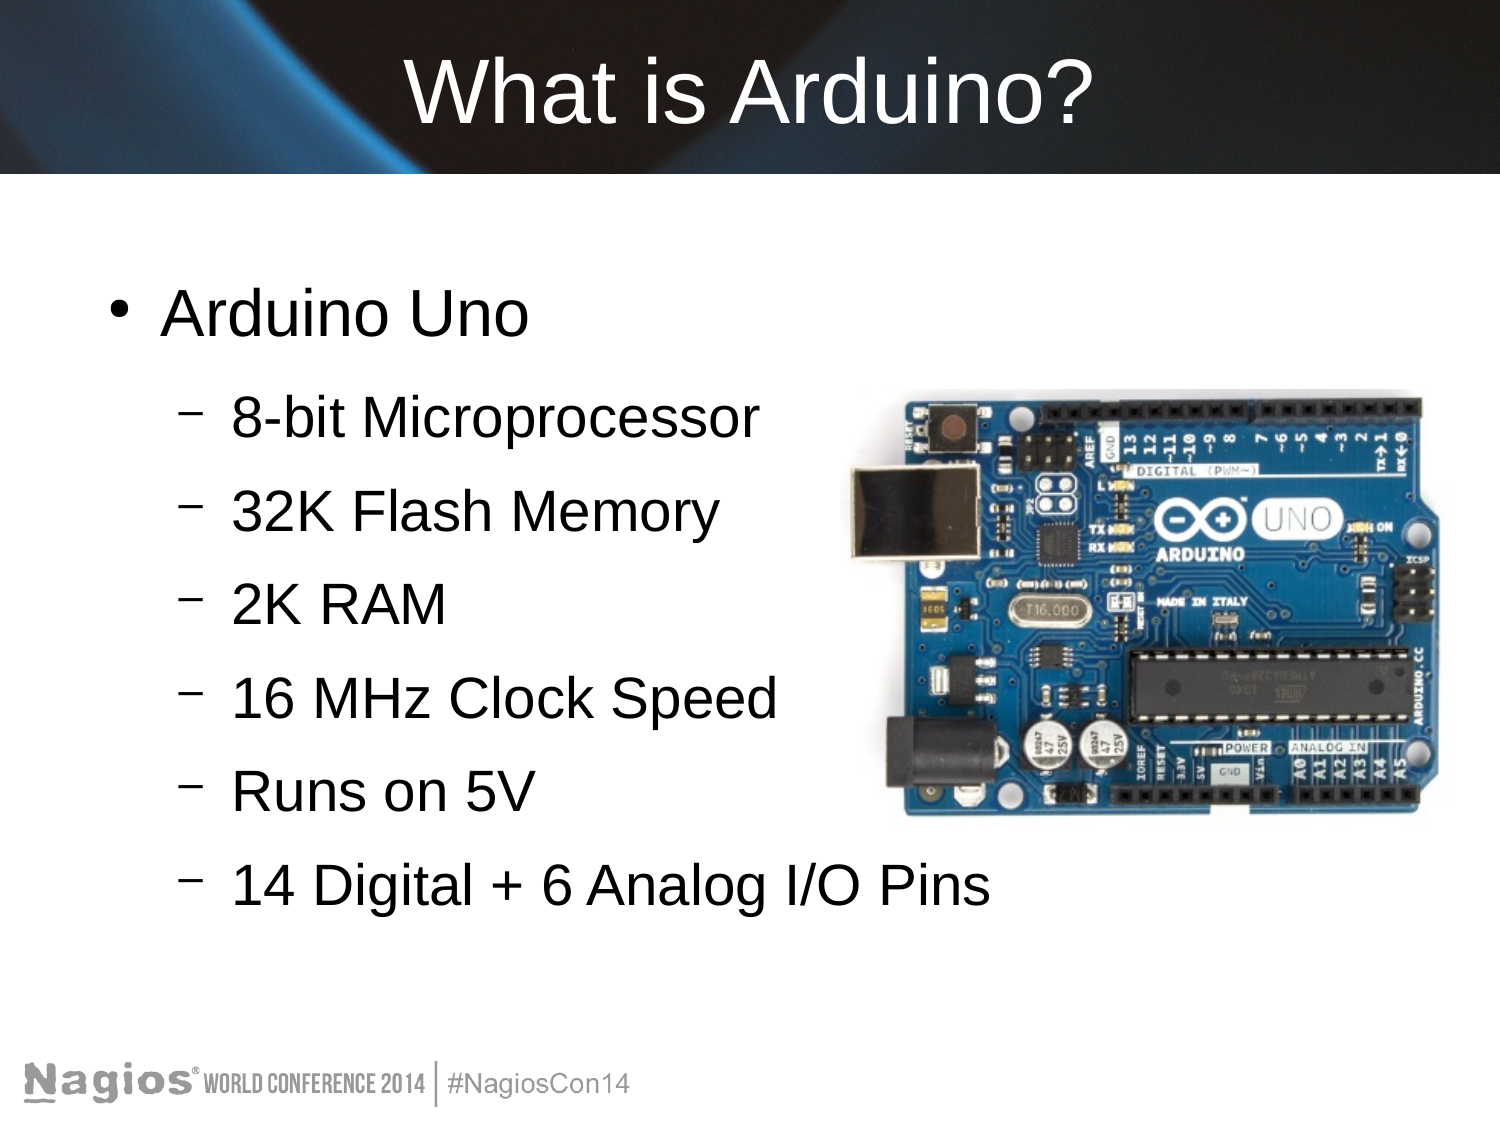

# What is Arduino?
Arduino Uno
8-bit Microprocessor
32K Flash Memory
2K RAM
16 MHz Clock Speed
Runs on 5V
14 Digital + 6 Analog I/O Pins